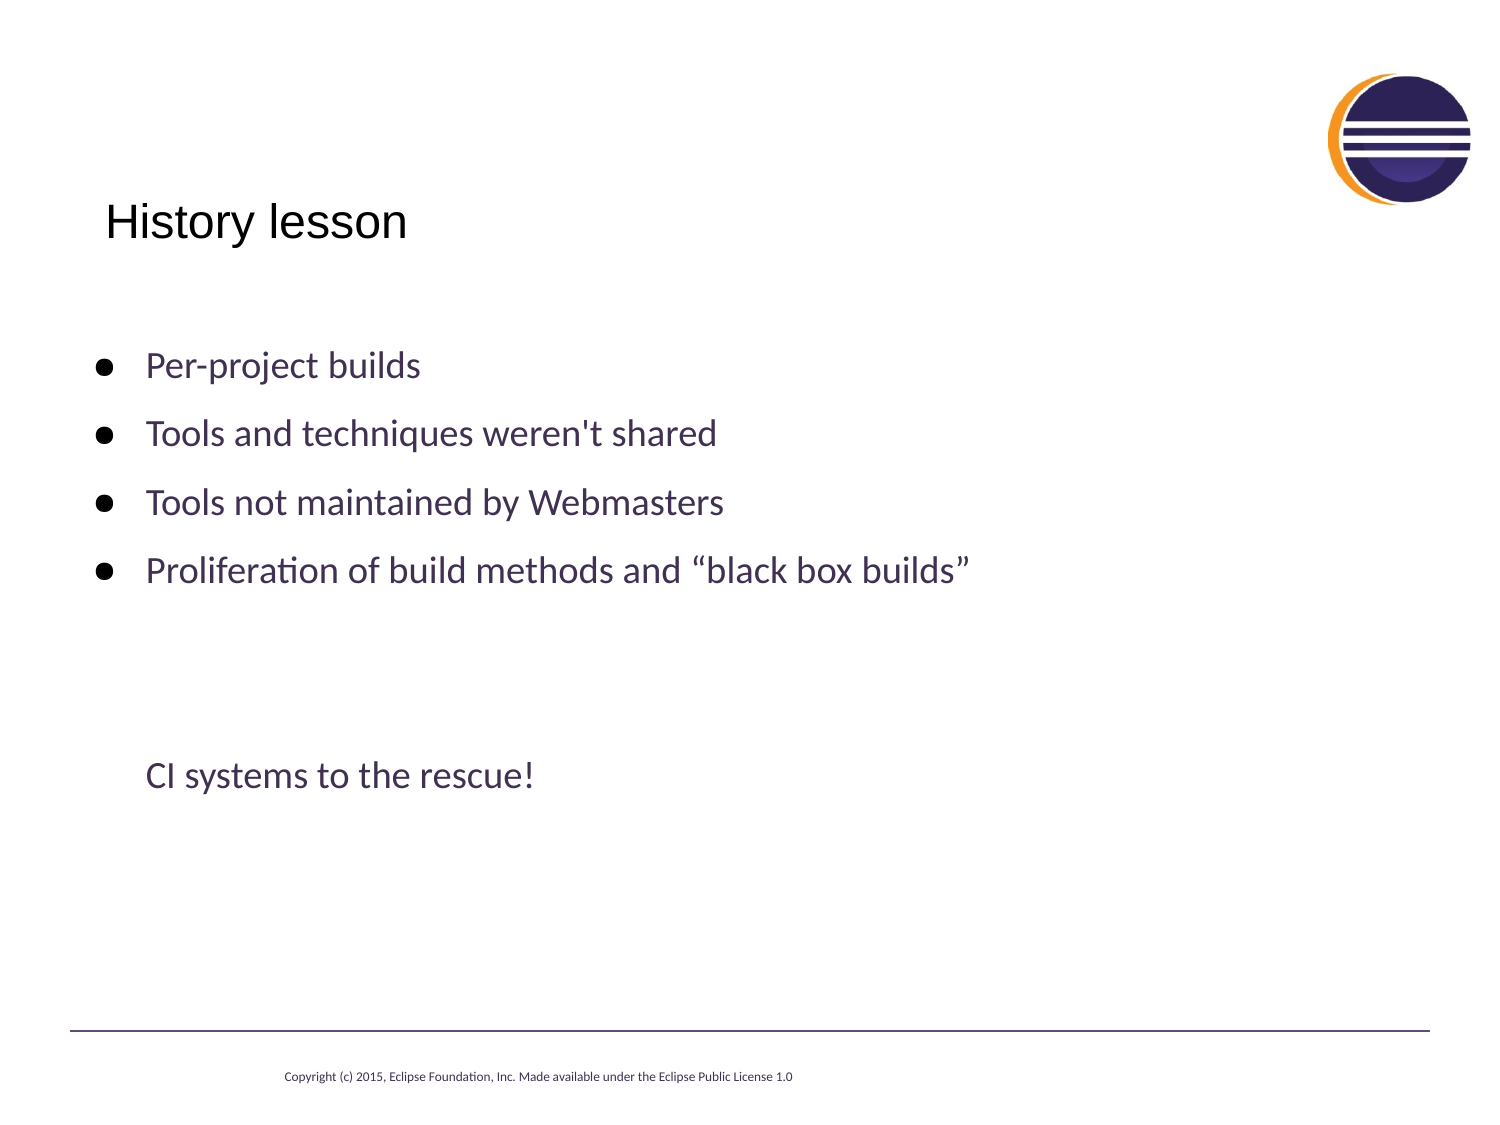

# History lesson
Per-project builds
Tools and techniques weren't shared
Tools not maintained by Webmasters
Proliferation of build methods and “black box builds”
CI systems to the rescue!
Copyright (c) 2015, Eclipse Foundation, Inc. Made available under the Eclipse Public License 1.0!!